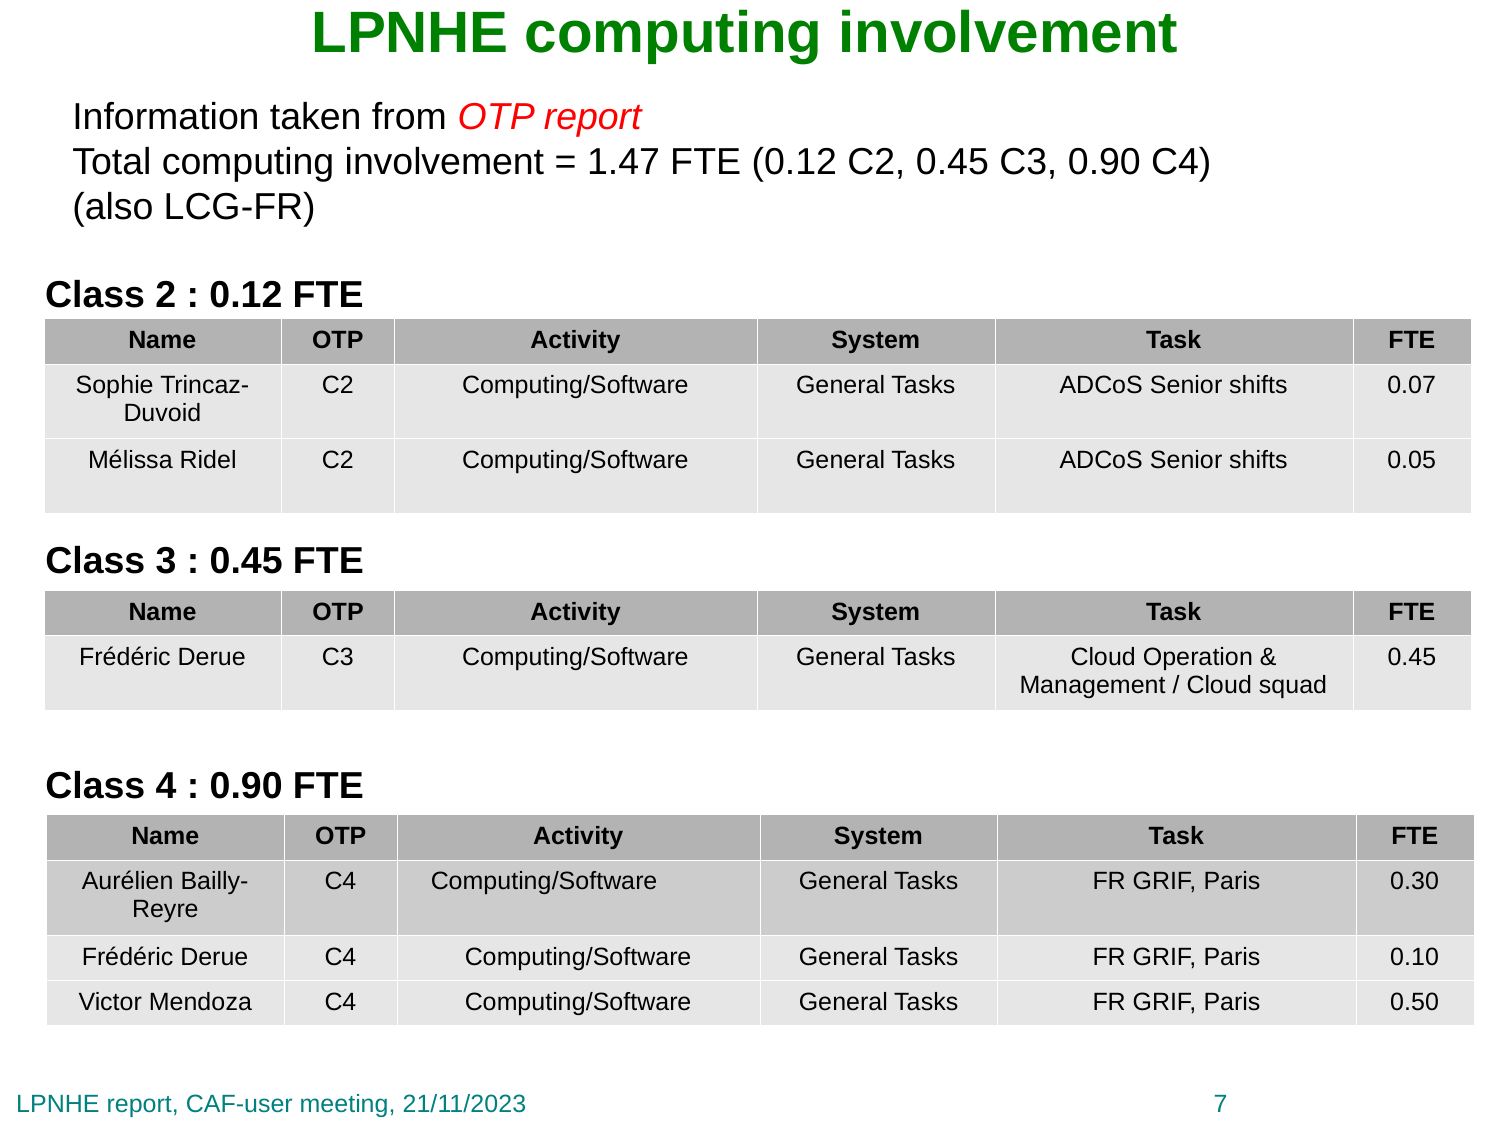

LPNHE computing involvement
Information taken from OTP report
Total computing involvement = 1.47 FTE (0.12 C2, 0.45 C3, 0.90 C4)
(also LCG-FR)
Class 2 : 0.12 FTE
| Name | OTP | Activity | System | Task | FTE |
| --- | --- | --- | --- | --- | --- |
| Sophie Trincaz-Duvoid | C2 | Computing/Software | General Tasks | ADCoS Senior shifts | 0.07 |
| Mélissa Ridel | C2 | Computing/Software | General Tasks | ADCoS Senior shifts | 0.05 |
Class 3 : 0.45 FTE
| Name | OTP | Activity | System | Task | FTE |
| --- | --- | --- | --- | --- | --- |
| Frédéric Derue | C3 | Computing/Software | General Tasks | Cloud Operation & Management / Cloud squad | 0.45 |
Class 4 : 0.90 FTE
| Name | OTP | Activity | System | Task | FTE |
| --- | --- | --- | --- | --- | --- |
| Aurélien Bailly-Reyre | C4 | Computing/Software | General Tasks | FR GRIF, Paris | 0.30 |
| Frédéric Derue | C4 | Computing/Software | General Tasks | FR GRIF, Paris | 0.10 |
| Victor Mendoza | C4 | Computing/Software | General Tasks | FR GRIF, Paris | 0.50 |